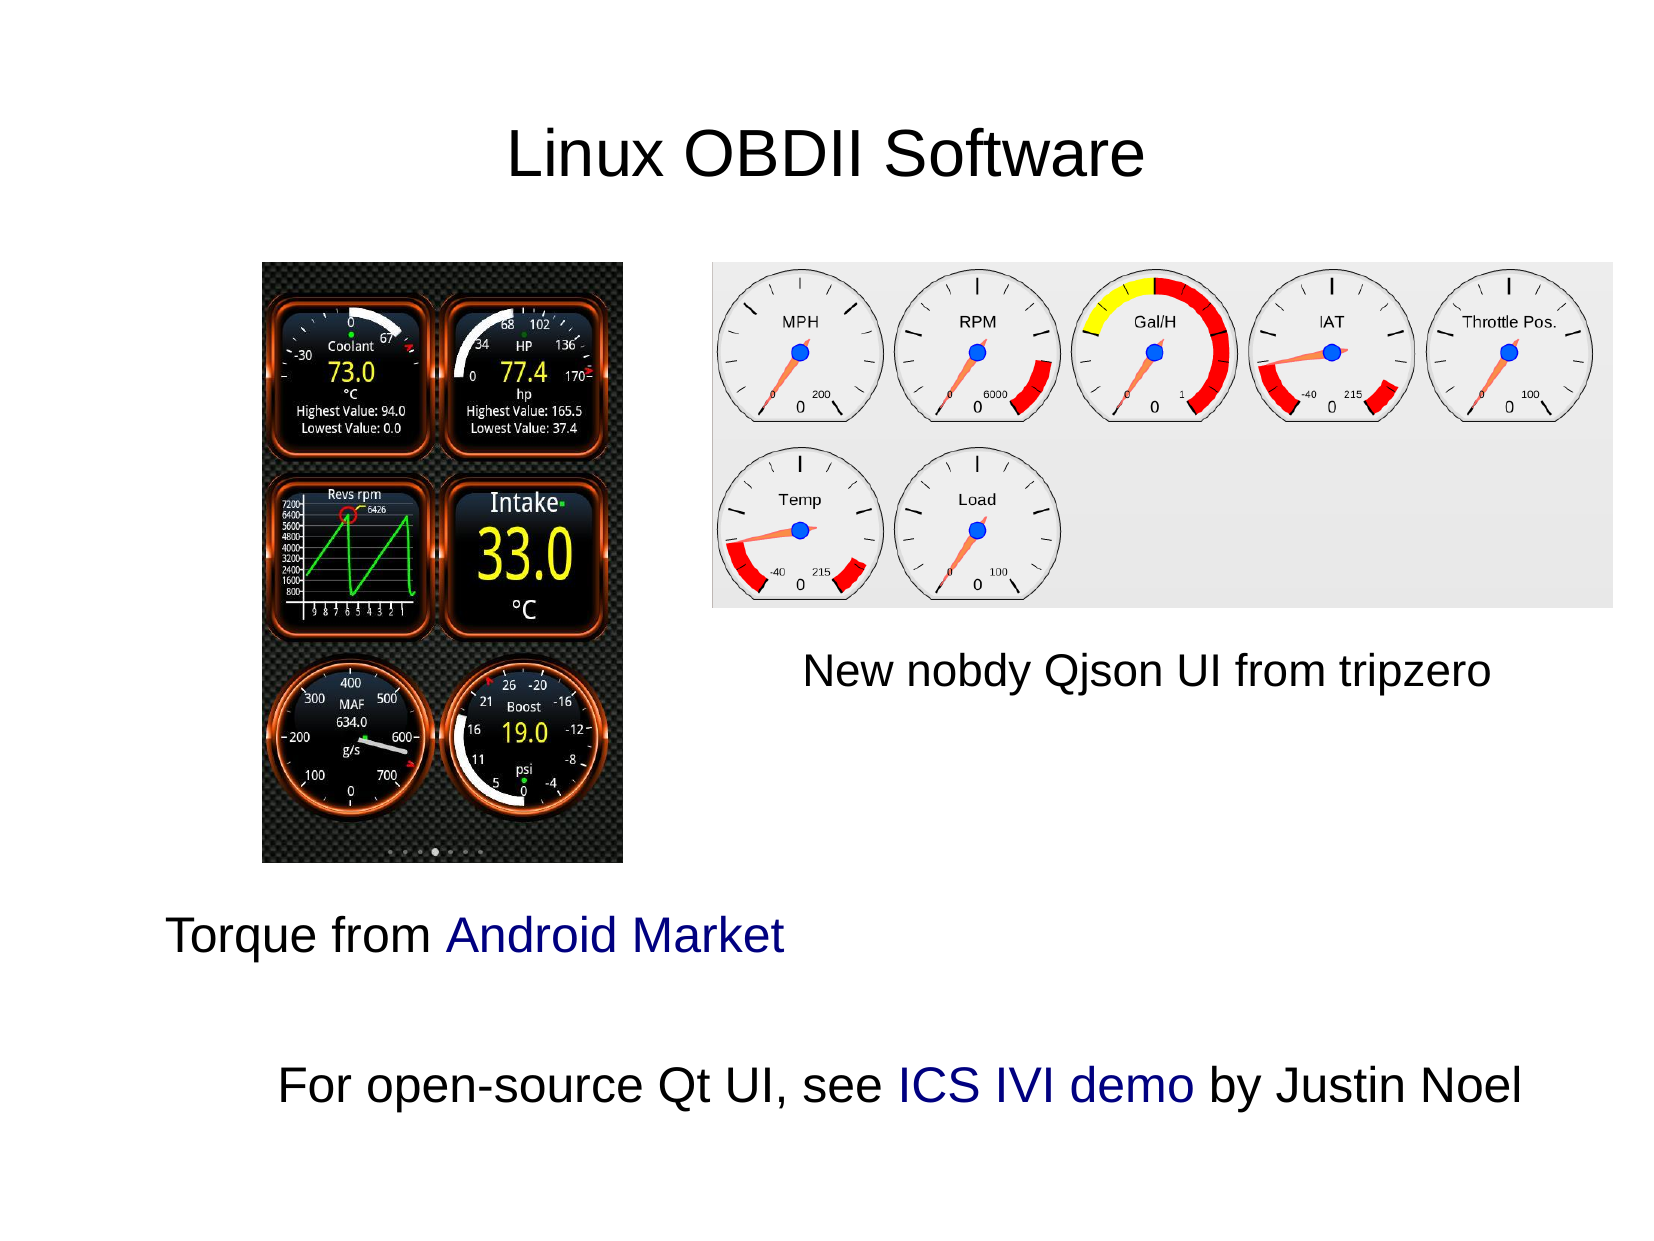

# Linux OBDII Software
New nobdy Qjson UI from tripzero
Torque from Android Market
For open-source Qt UI, see ICS IVI demo by Justin Noel